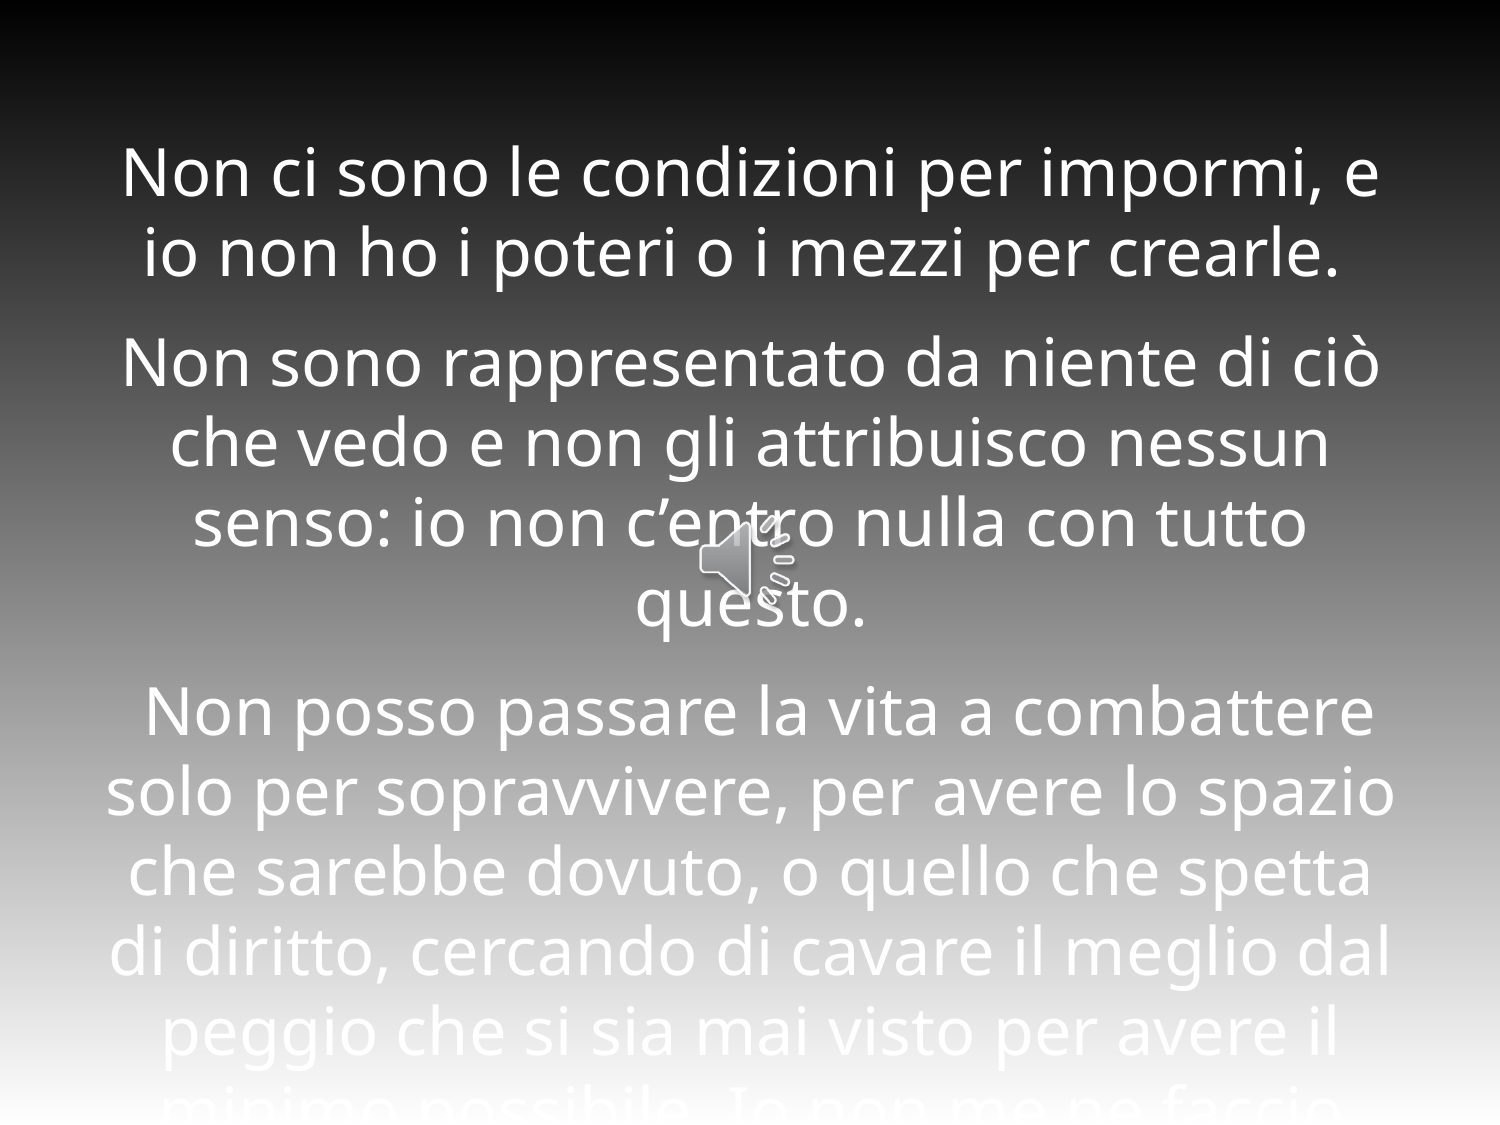

# Non ci sono le condizioni per impormi, e io non ho i poteri o i mezzi per crearle.
Non sono rappresentato da niente di ciò che vedo e non gli attribuisco nessun senso: io non c’entro nulla con tutto questo.
 Non posso passare la vita a combattere solo per sopravvivere, per avere lo spazio che sarebbe dovuto, o quello che spetta di diritto, cercando di cavare il meglio dal peggio che si sia mai visto per avere il minimo possibile. Io non me ne faccio niente del minimo, volevo il massimo, ma il massimo non è a mia disposizione.